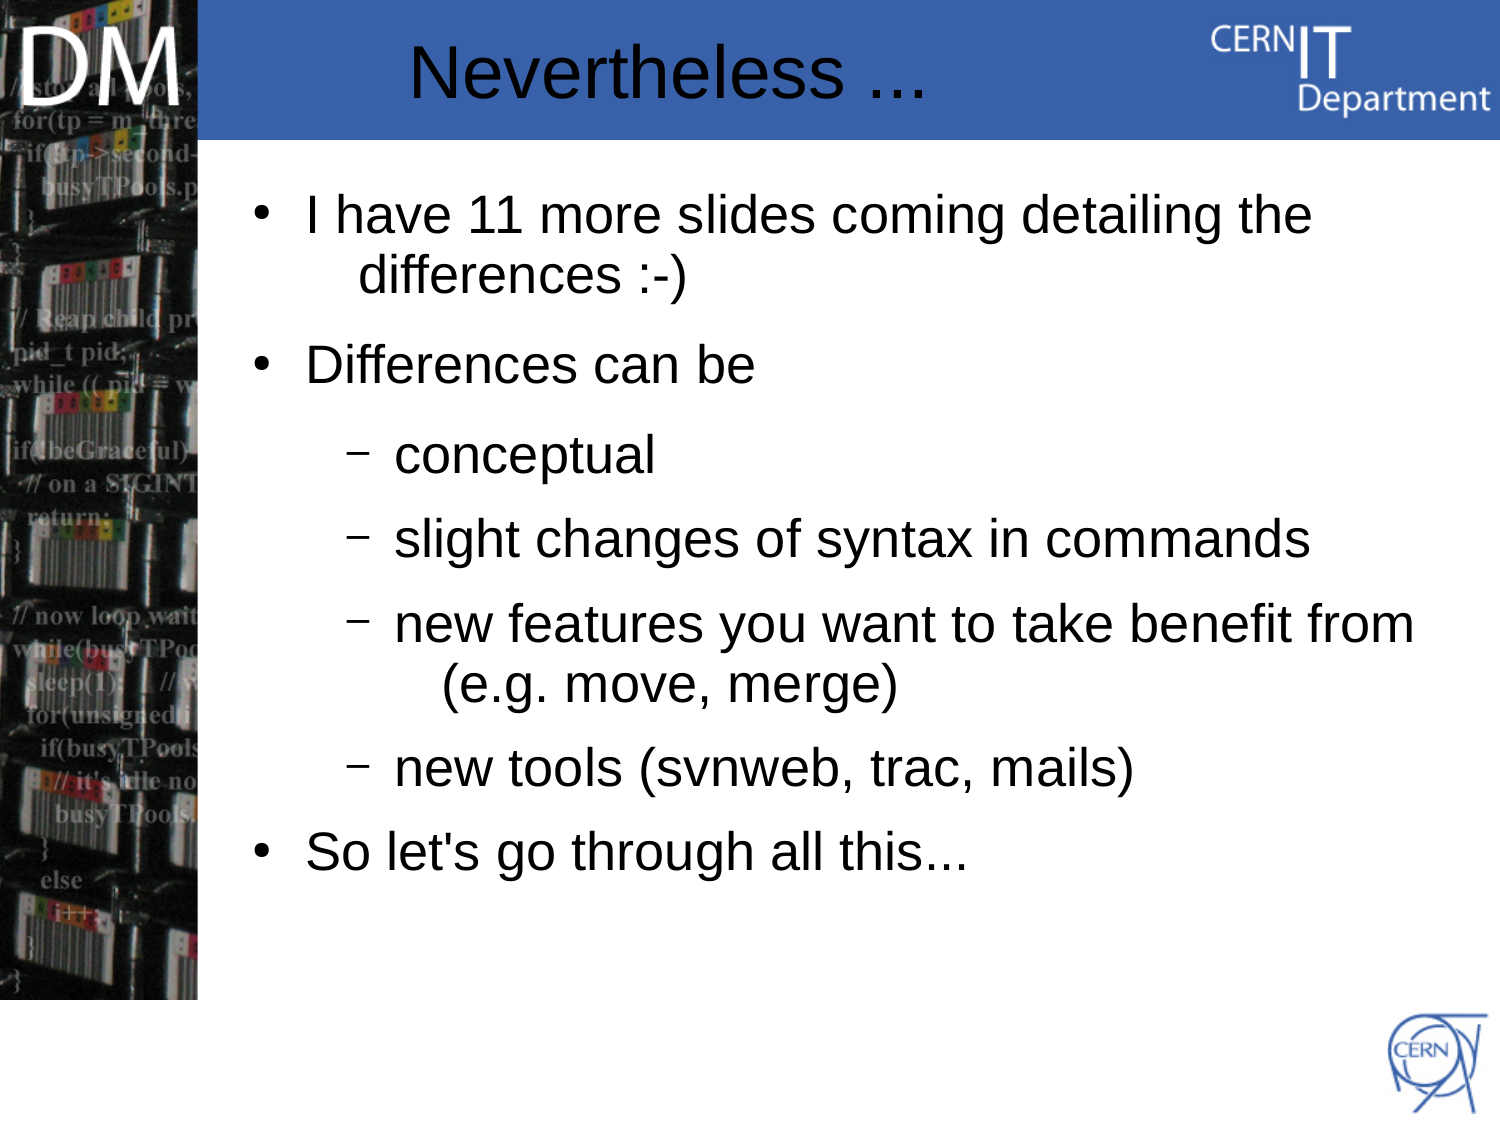

# Nevertheless ...
I have 11 more slides coming detailing the differences :-)
Differences can be
conceptual
slight changes of syntax in commands
new features you want to take benefit from (e.g. move, merge)
new tools (svnweb, trac, mails)
So let's go through all this...